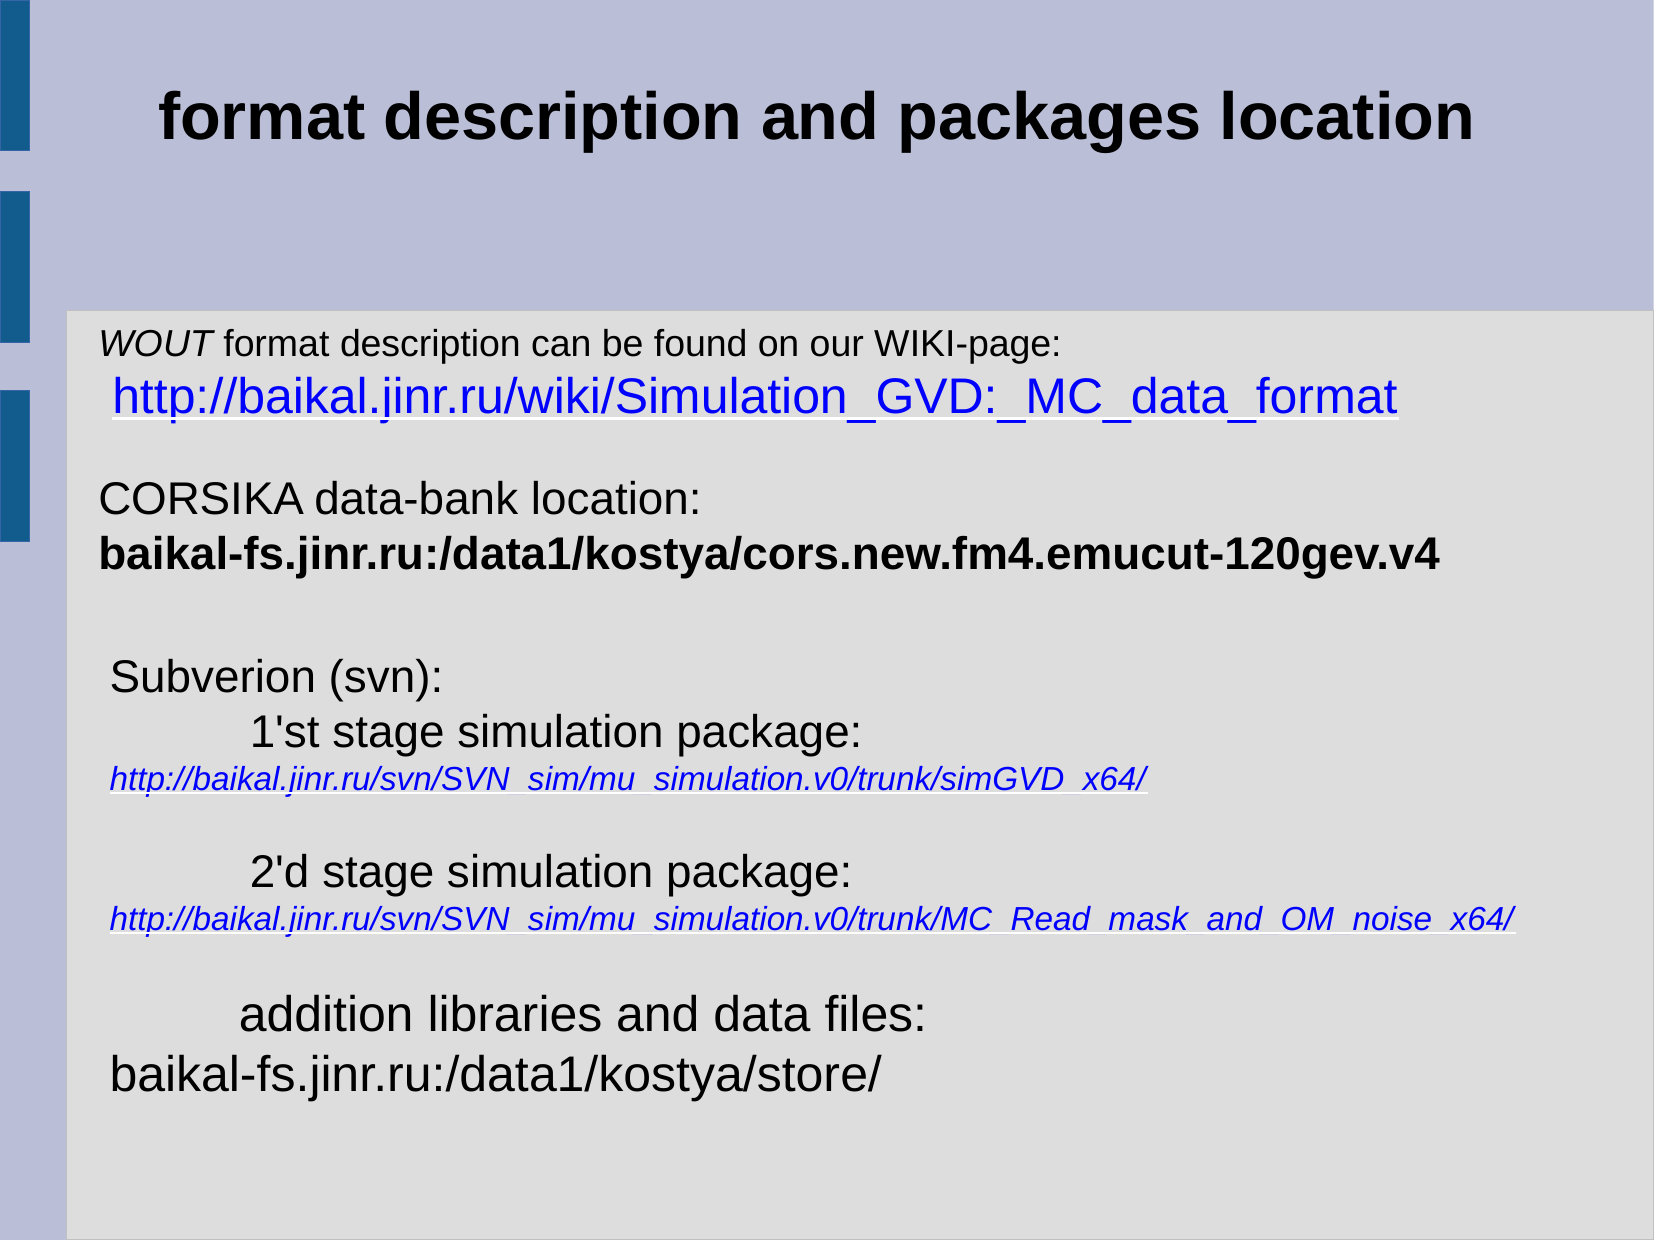

format description and packages location
WOUT format description can be found on our WIKI-page:
 http://baikal.jinr.ru/wiki/Simulation_GVD:_MC_data_format
CORSIKA data-bank location:
baikal-fs.jinr.ru:/data1/kostya/cors.new.fm4.emucut-120gev.v4
Subverion (svn):
 1'st stage simulation package:
http://baikal.jinr.ru/svn/SVN_sim/mu_simulation.v0/trunk/simGVD_x64/
 2'd stage simulation package:
http://baikal.jinr.ru/svn/SVN_sim/mu_simulation.v0/trunk/MC_Read_mask_and_OM_noise_x64/
 addition libraries and data files:
baikal-fs.jinr.ru:/data1/kostya/store/